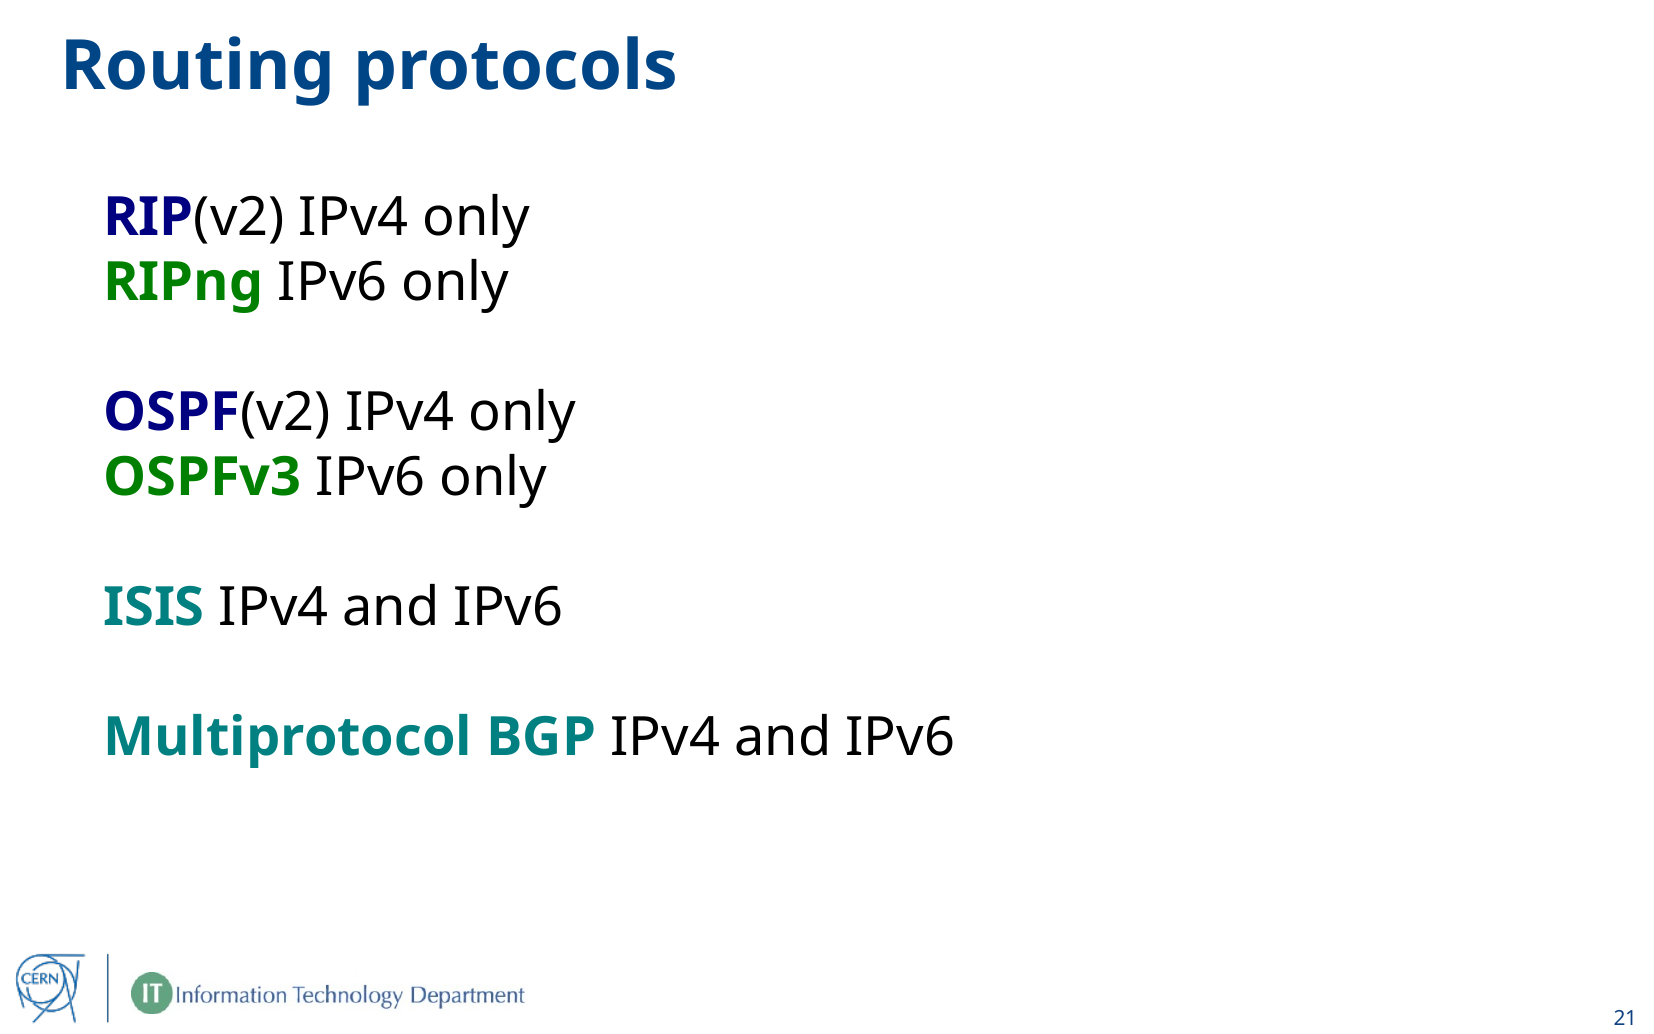

# Routing protocols
RIP(v2) IPv4 only
RIPng IPv6 only
OSPF(v2) IPv4 only
OSPFv3 IPv6 only
ISIS IPv4 and IPv6
Multiprotocol BGP IPv4 and IPv6